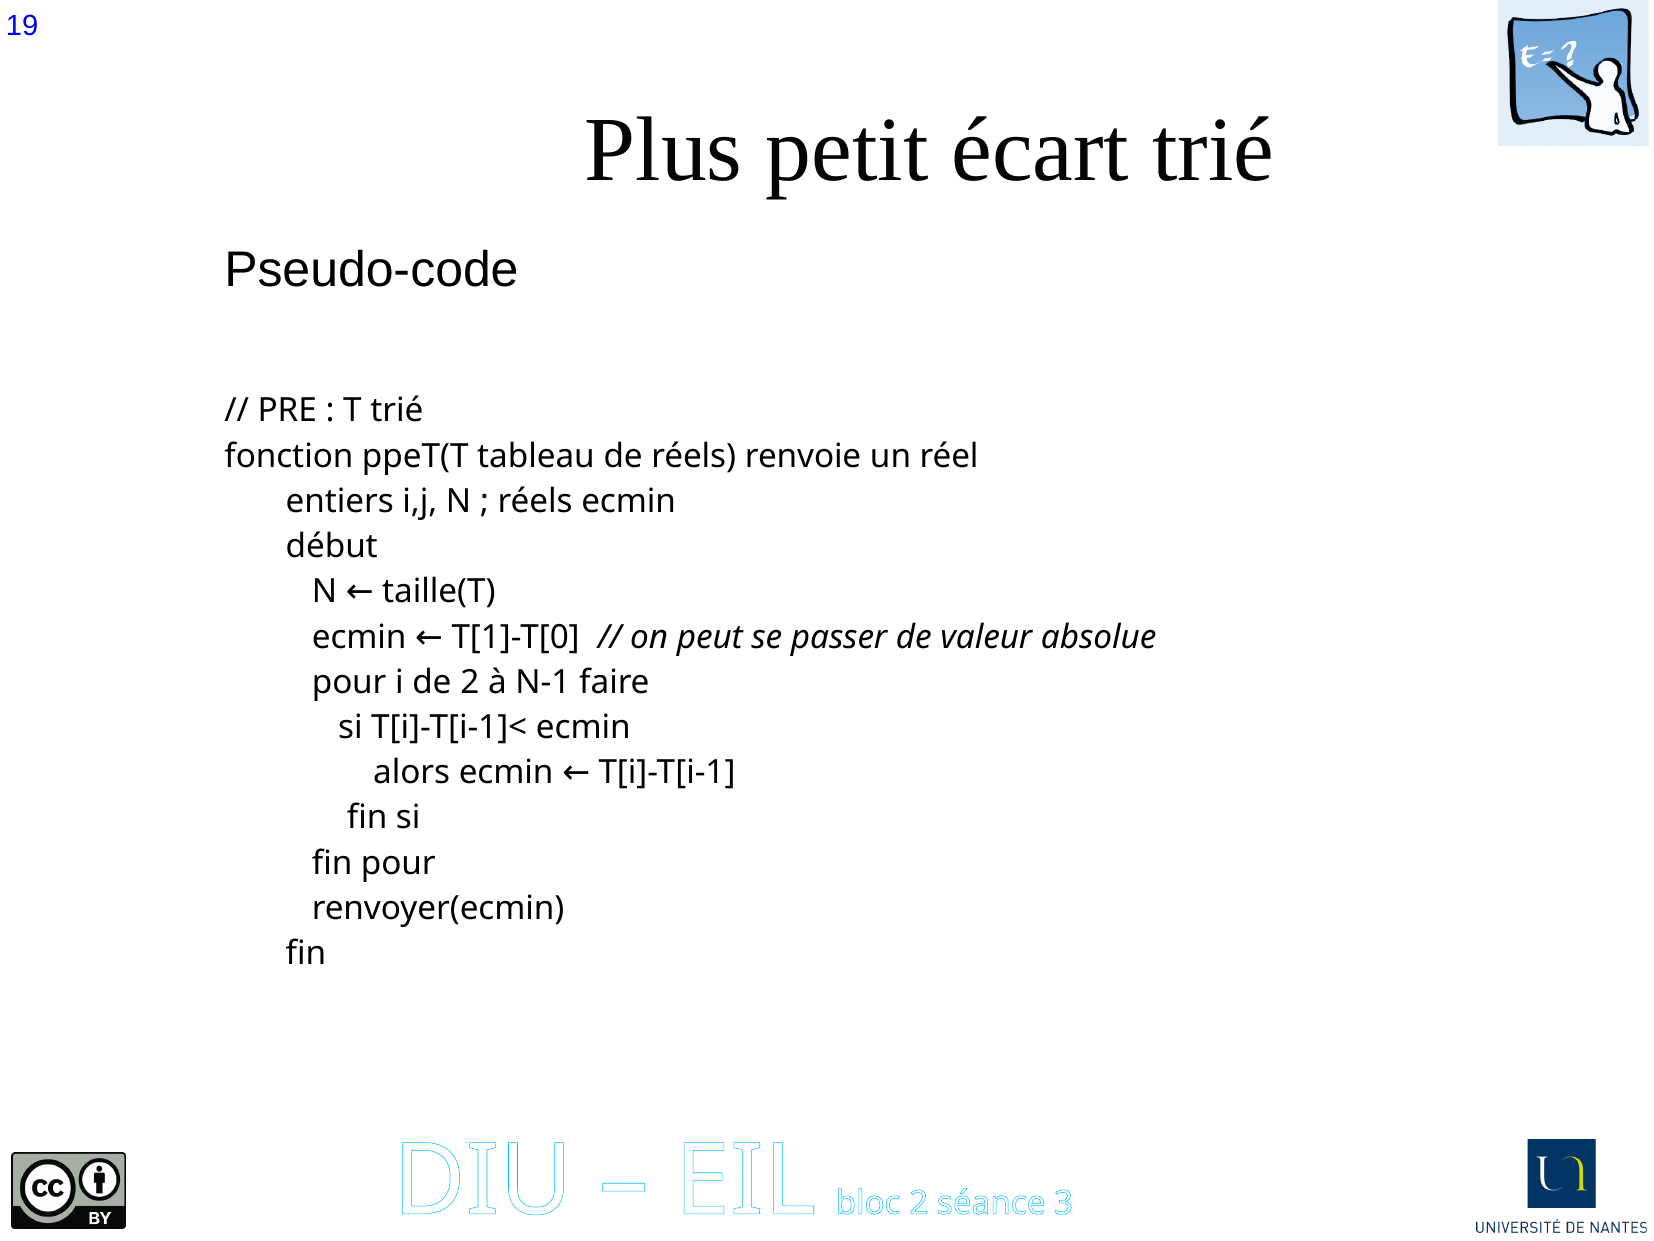

19
# Plus petit écart trié
Pseudo-code
// PRE : T trié
fonction ppeT(T tableau de réels) renvoie un réel
 entiers i,j, N ; réels ecmin
 début
 N ← taille(T)
 ecmin ← T[1]-T[0] // on peut se passer de valeur absolue
 pour i de 2 à N-1 faire
 si T[i]-T[i-1]< ecmin
 alors ecmin ← T[i]-T[i-1]
 fin si
 fin pour
 renvoyer(ecmin)
 fin